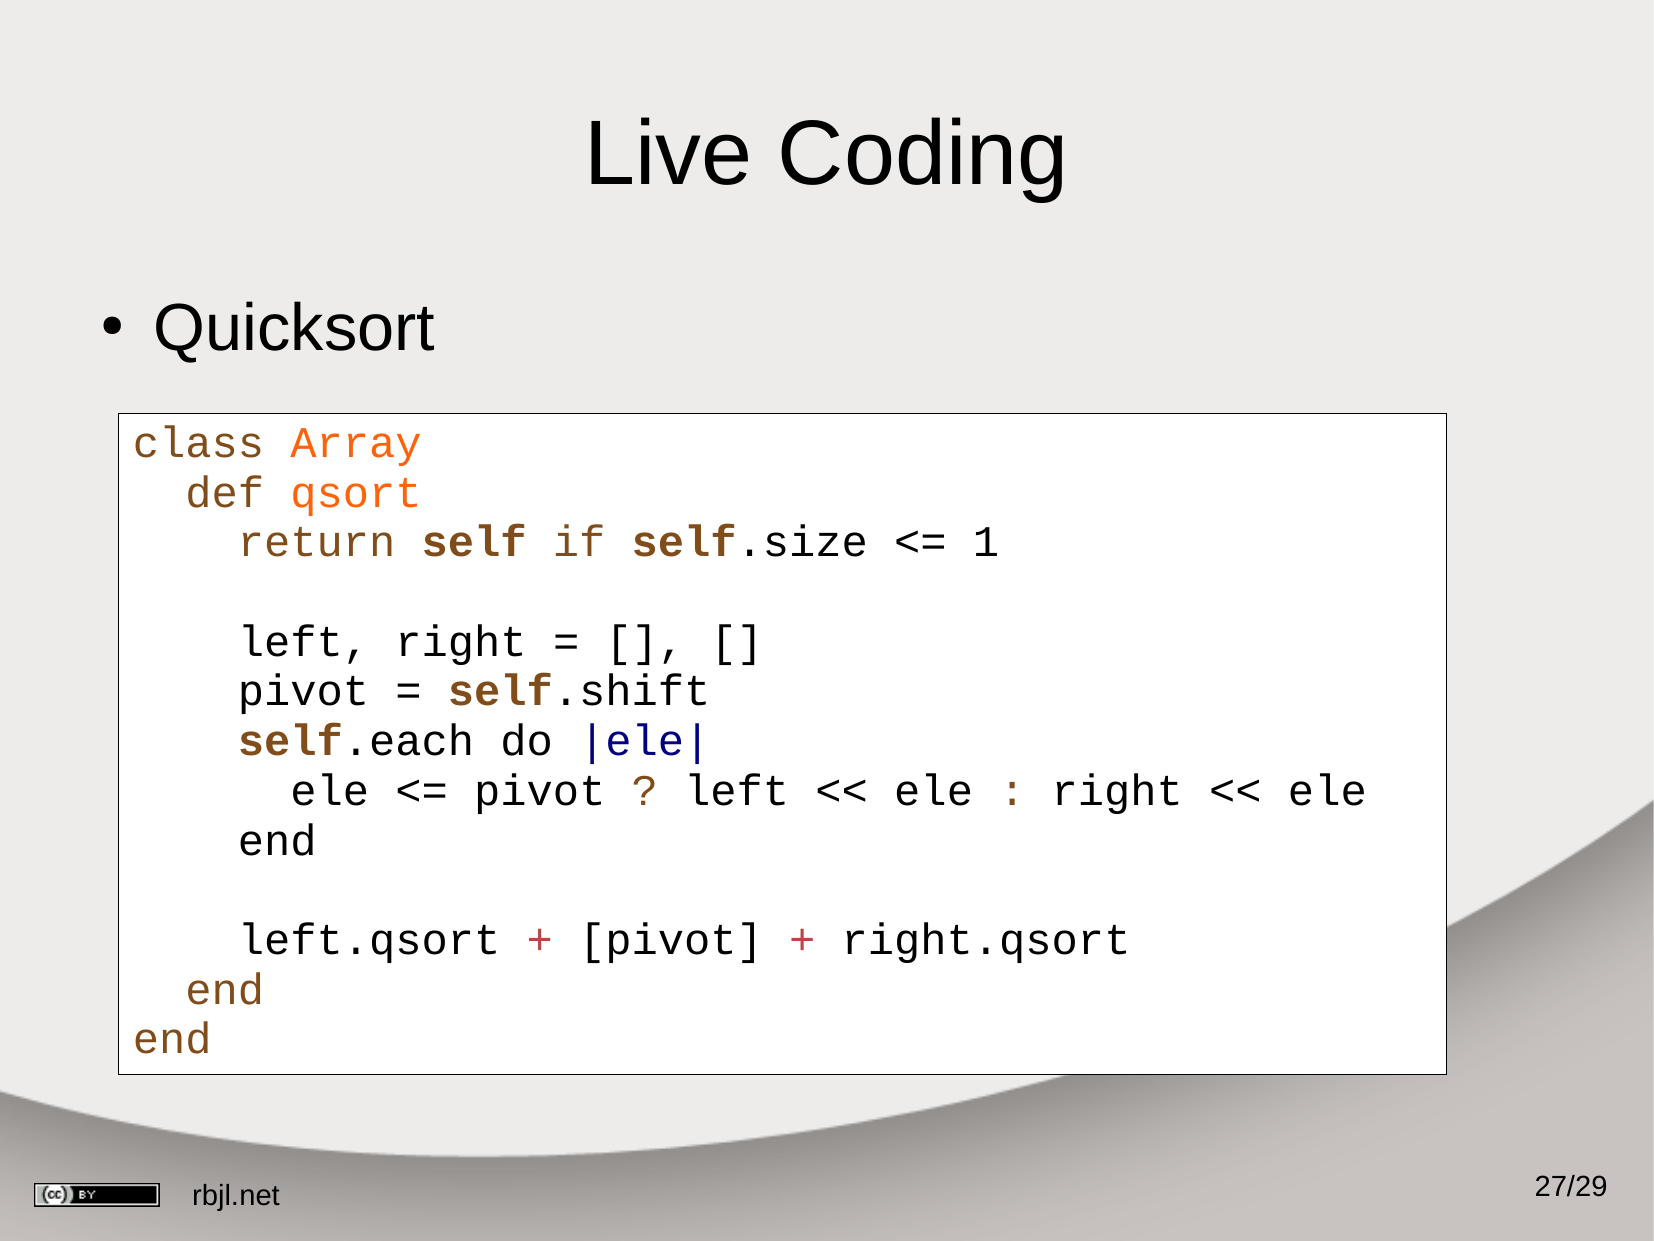

# Live Coding
Quicksort
class Array
 def qsort
 return self if self.size <= 1
 left, right = [], []
 pivot = self.shift
 self.each do |ele|
 ele <= pivot ? left << ele : right << ele
 end
 left.qsort + [pivot] + right.qsort
 end
end
27